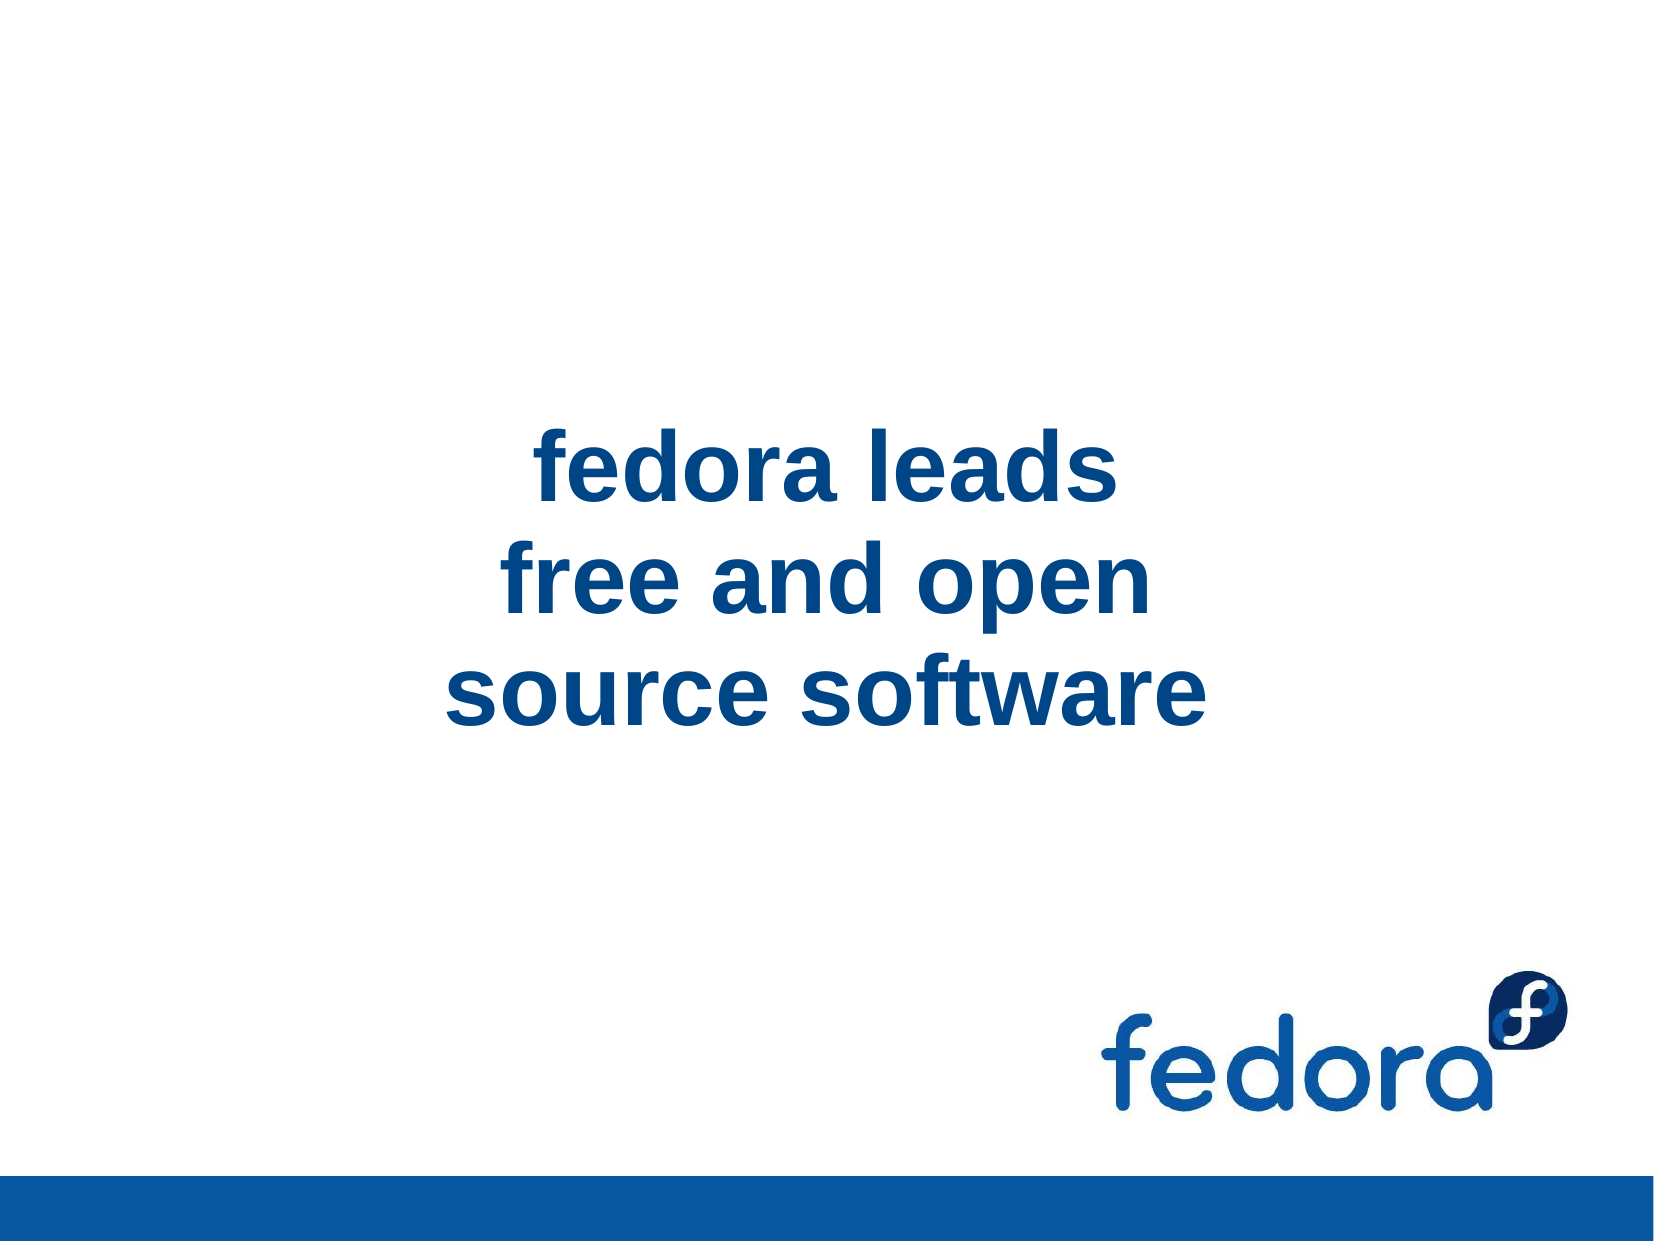

# fedora leads free and open source software